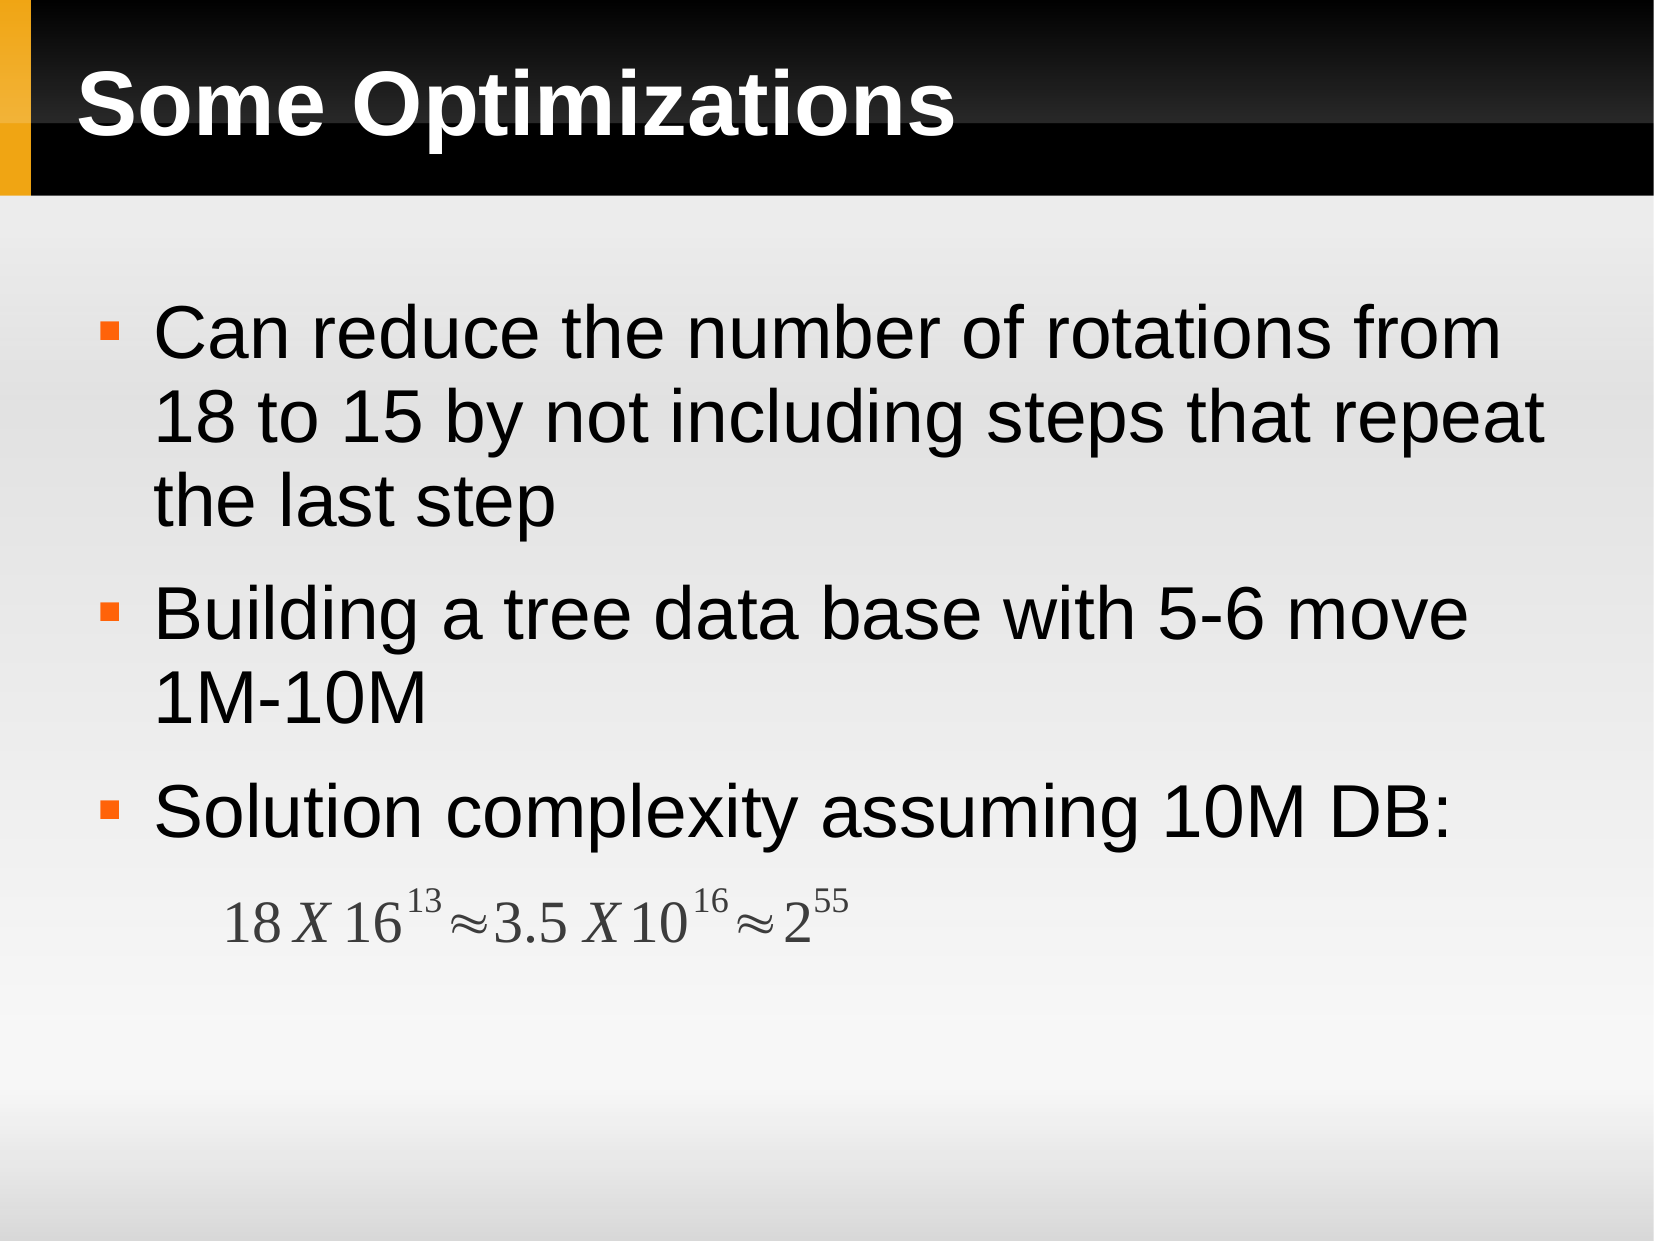

# Some Optimizations
Can reduce the number of rotations from 18 to 15 by not including steps that repeat the last step
Building a tree data base with 5-6 move 1M-10M
Solution complexity assuming 10M DB: